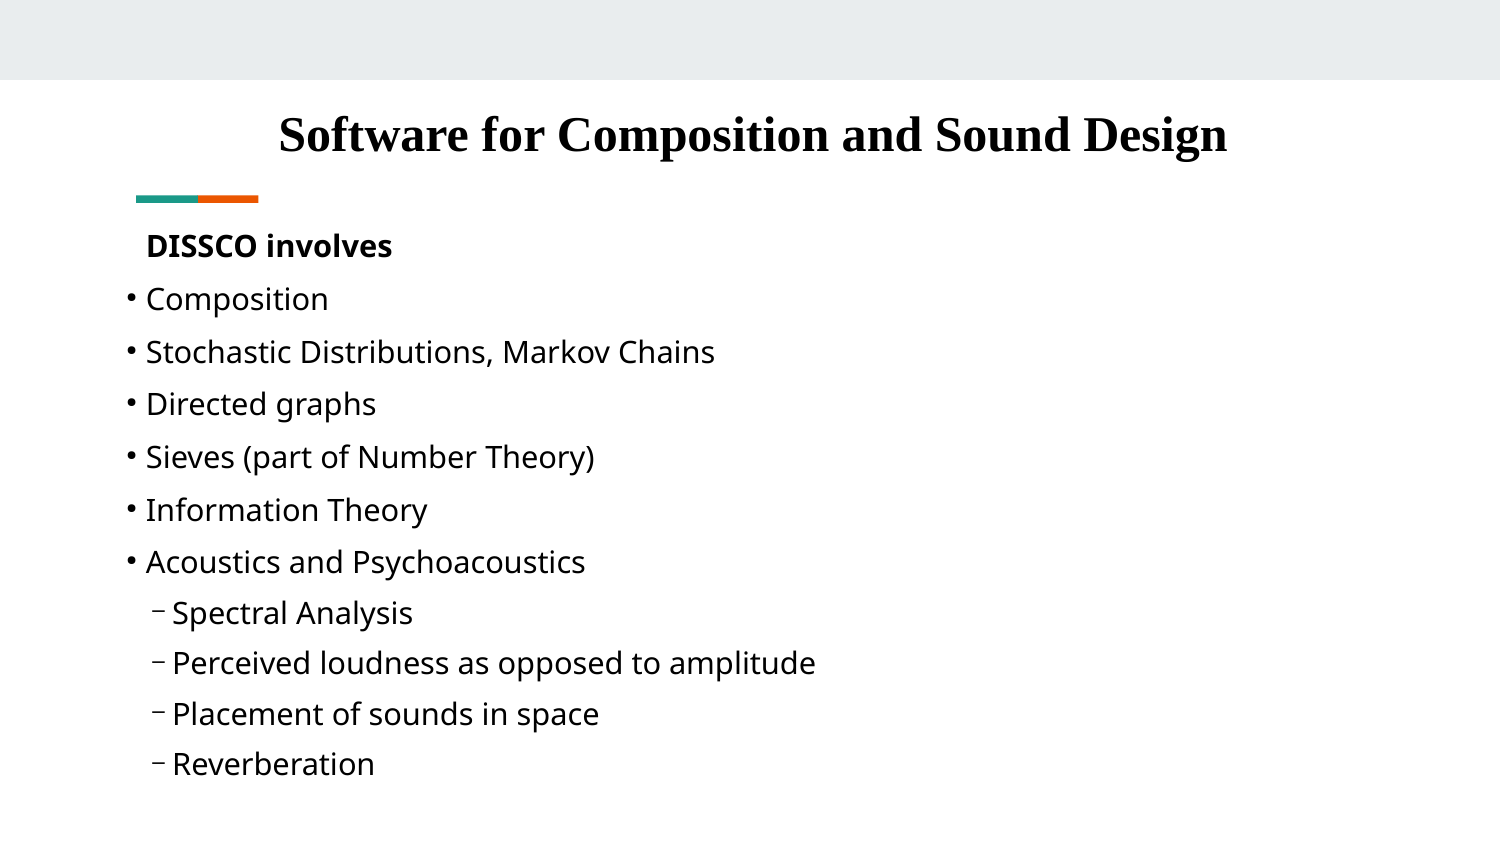

# Software for Composition and Sound Design
DISSCO involves
Composition
Stochastic Distributions, Markov Chains
Directed graphs
Sieves (part of Number Theory)
Information Theory
Acoustics and Psychoacoustics
Spectral Analysis
Perceived loudness as opposed to amplitude
Placement of sounds in space
Reverberation